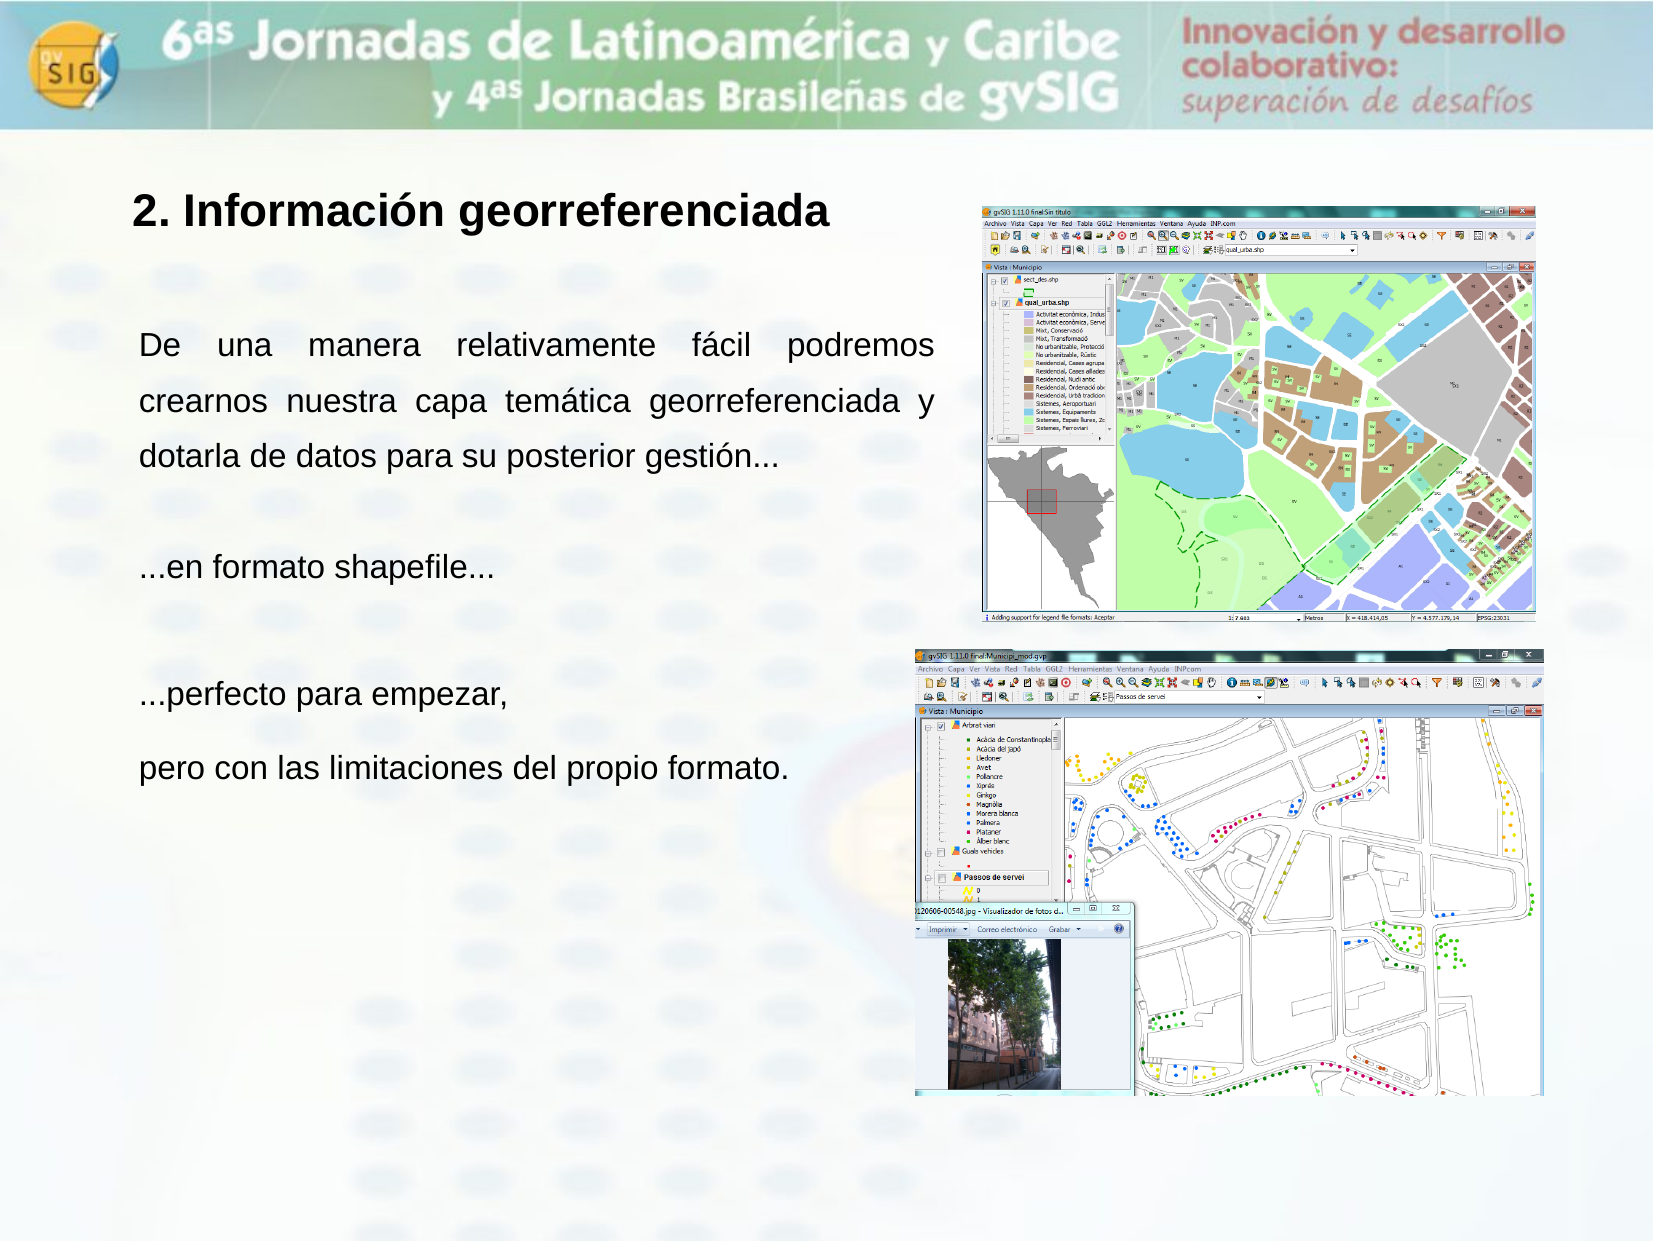

2. Información georreferenciada
De una manera relativamente fácil podremos crearnos nuestra capa temática georreferenciada y dotarla de datos para su posterior gestión...
...en formato shapefile...
...perfecto para empezar,
pero con las limitaciones del propio formato.